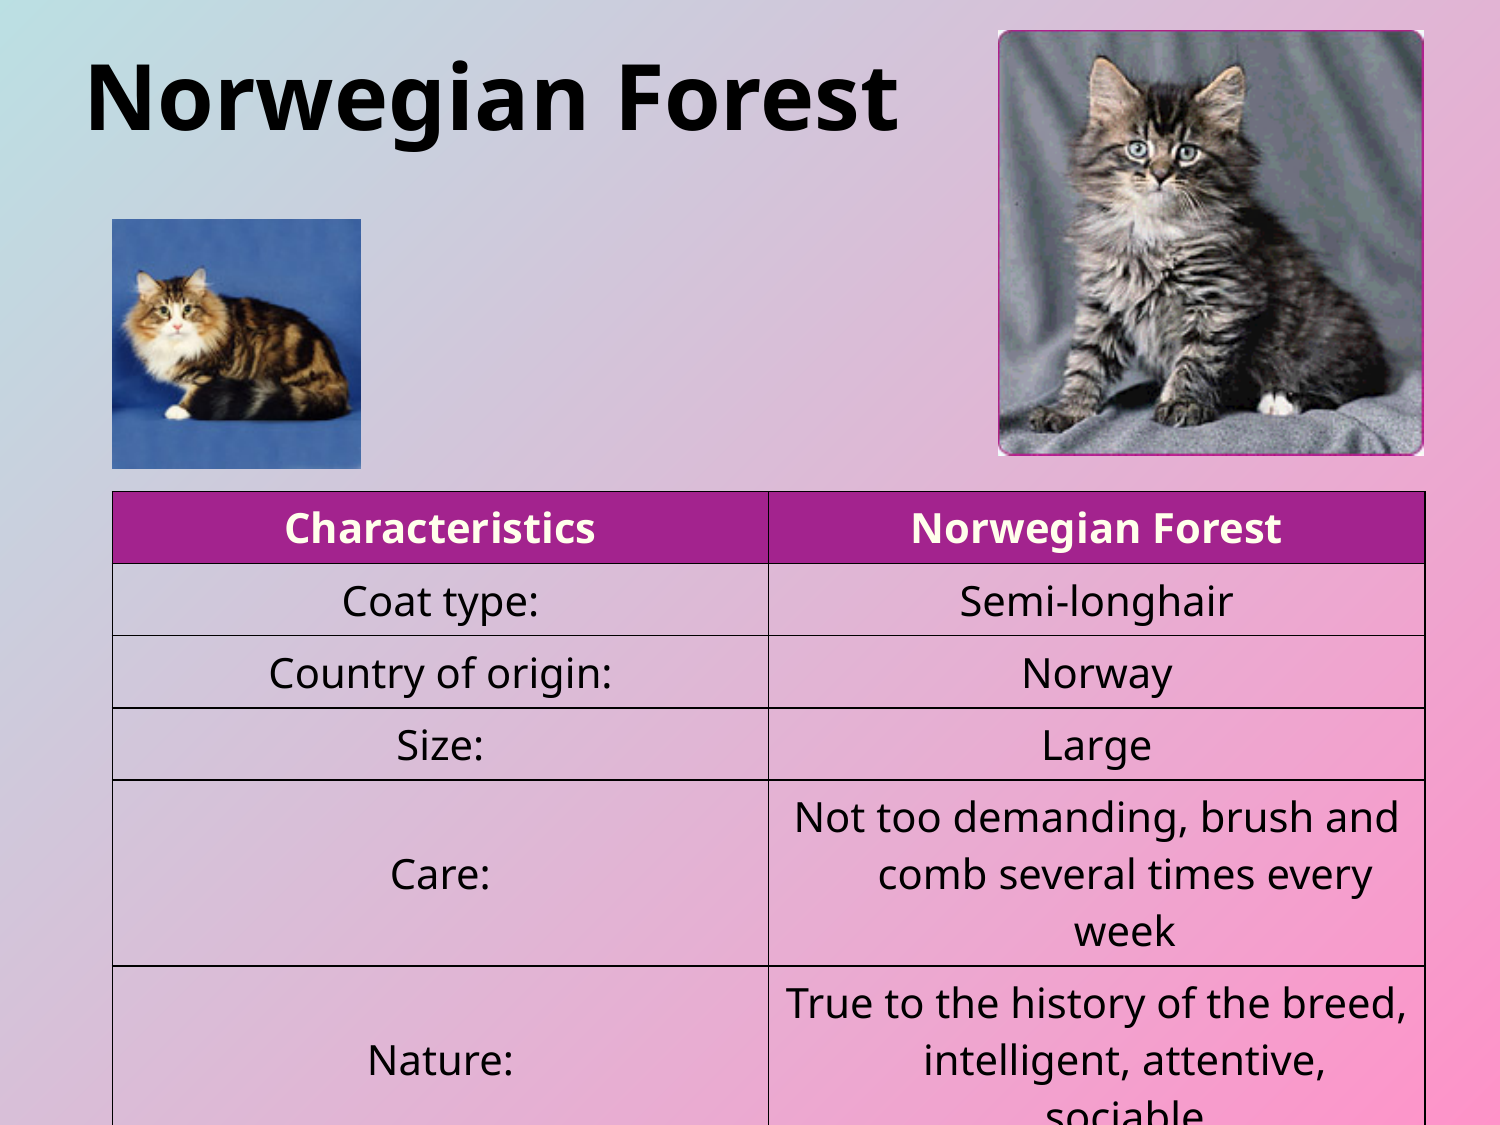

# Norwegian Forest
| Characteristics | Norwegian Forest |
| --- | --- |
| Coat type: | Semi-longhair |
| Country of origin: | Norway |
| Size: | Large |
| Care: | Not too demanding, brush and comb several times every week |
| Nature: | True to the history of the breed, intelligent, attentive, sociable |